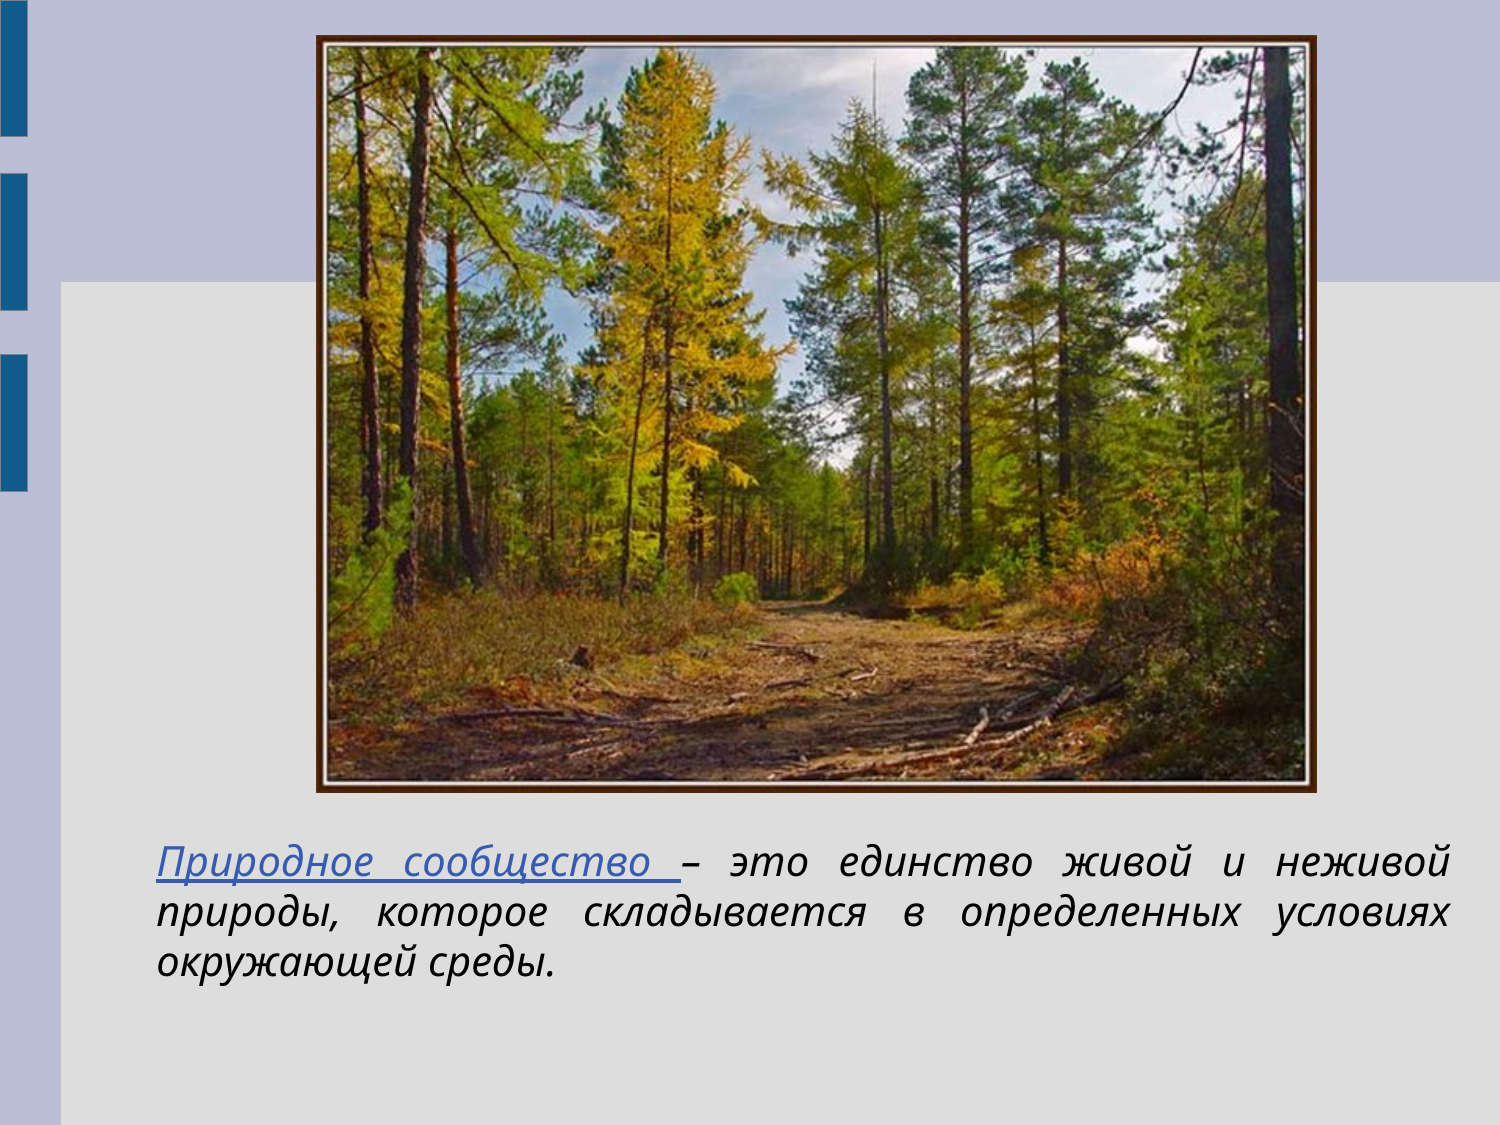

Природное сообщество – это единство живой и неживой природы, которое складывается в определенных условиях окружающей среды.